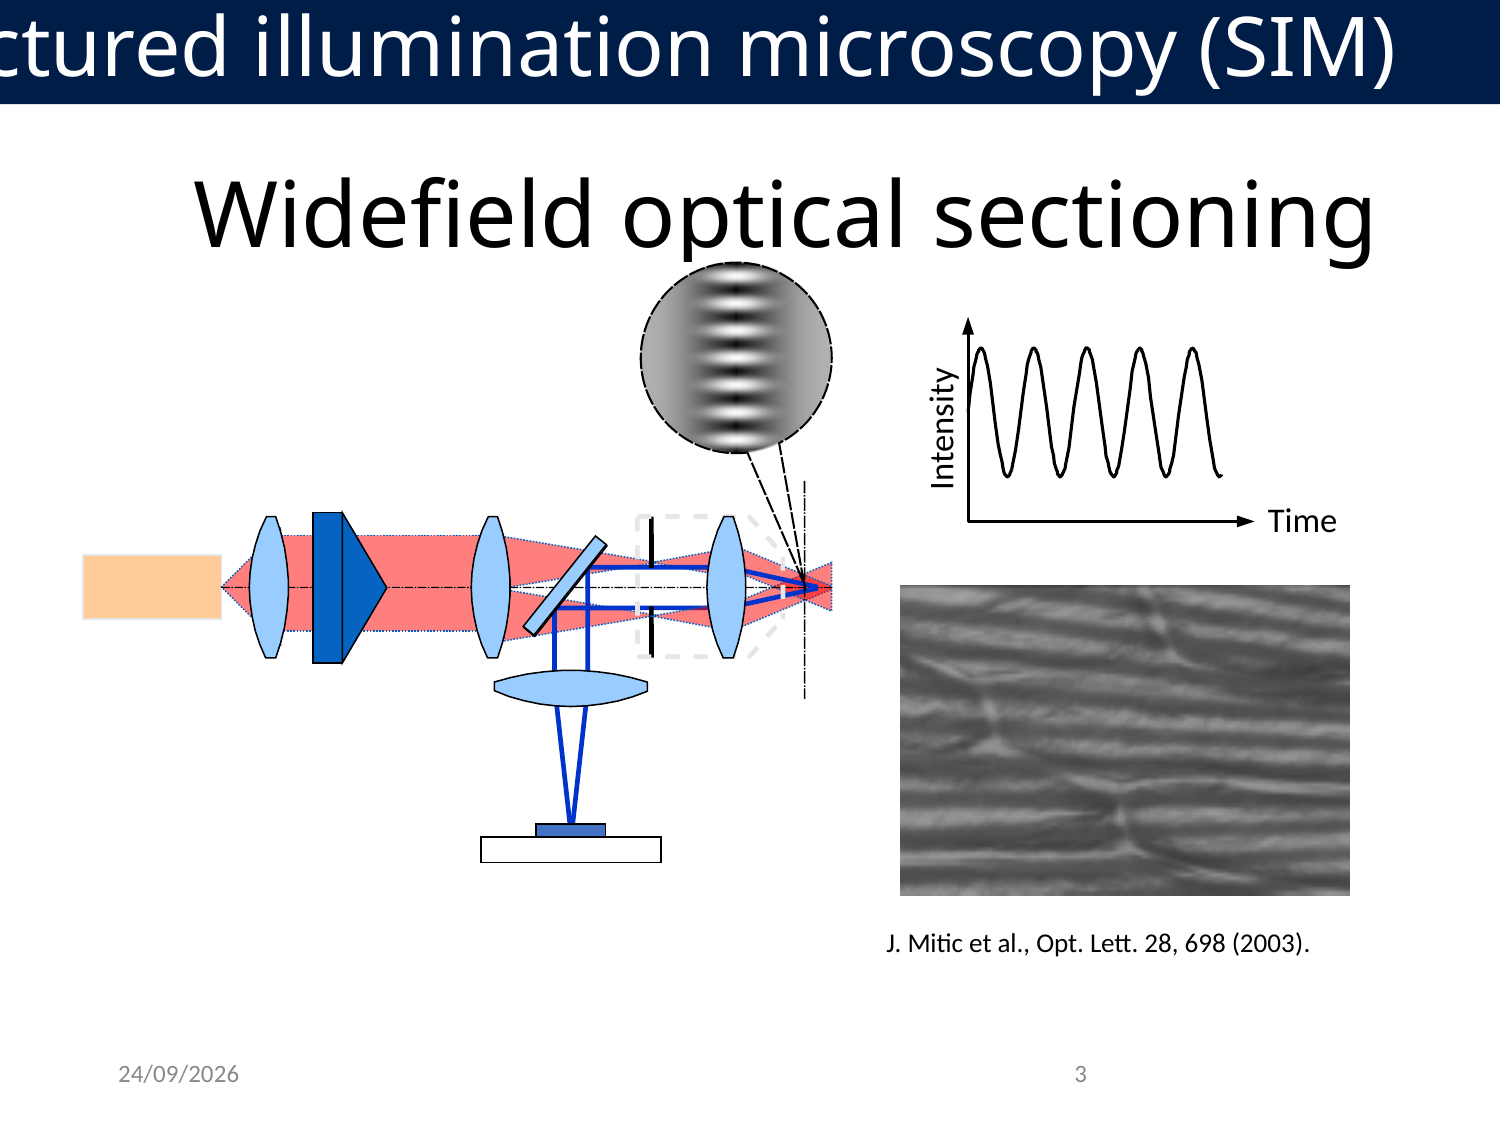

Structured illumination microscopy (SIM)
# Widefield optical sectioning
Intensity
Time
J. Mitic et al., Opt. Lett. 28, 698 (2003).
3